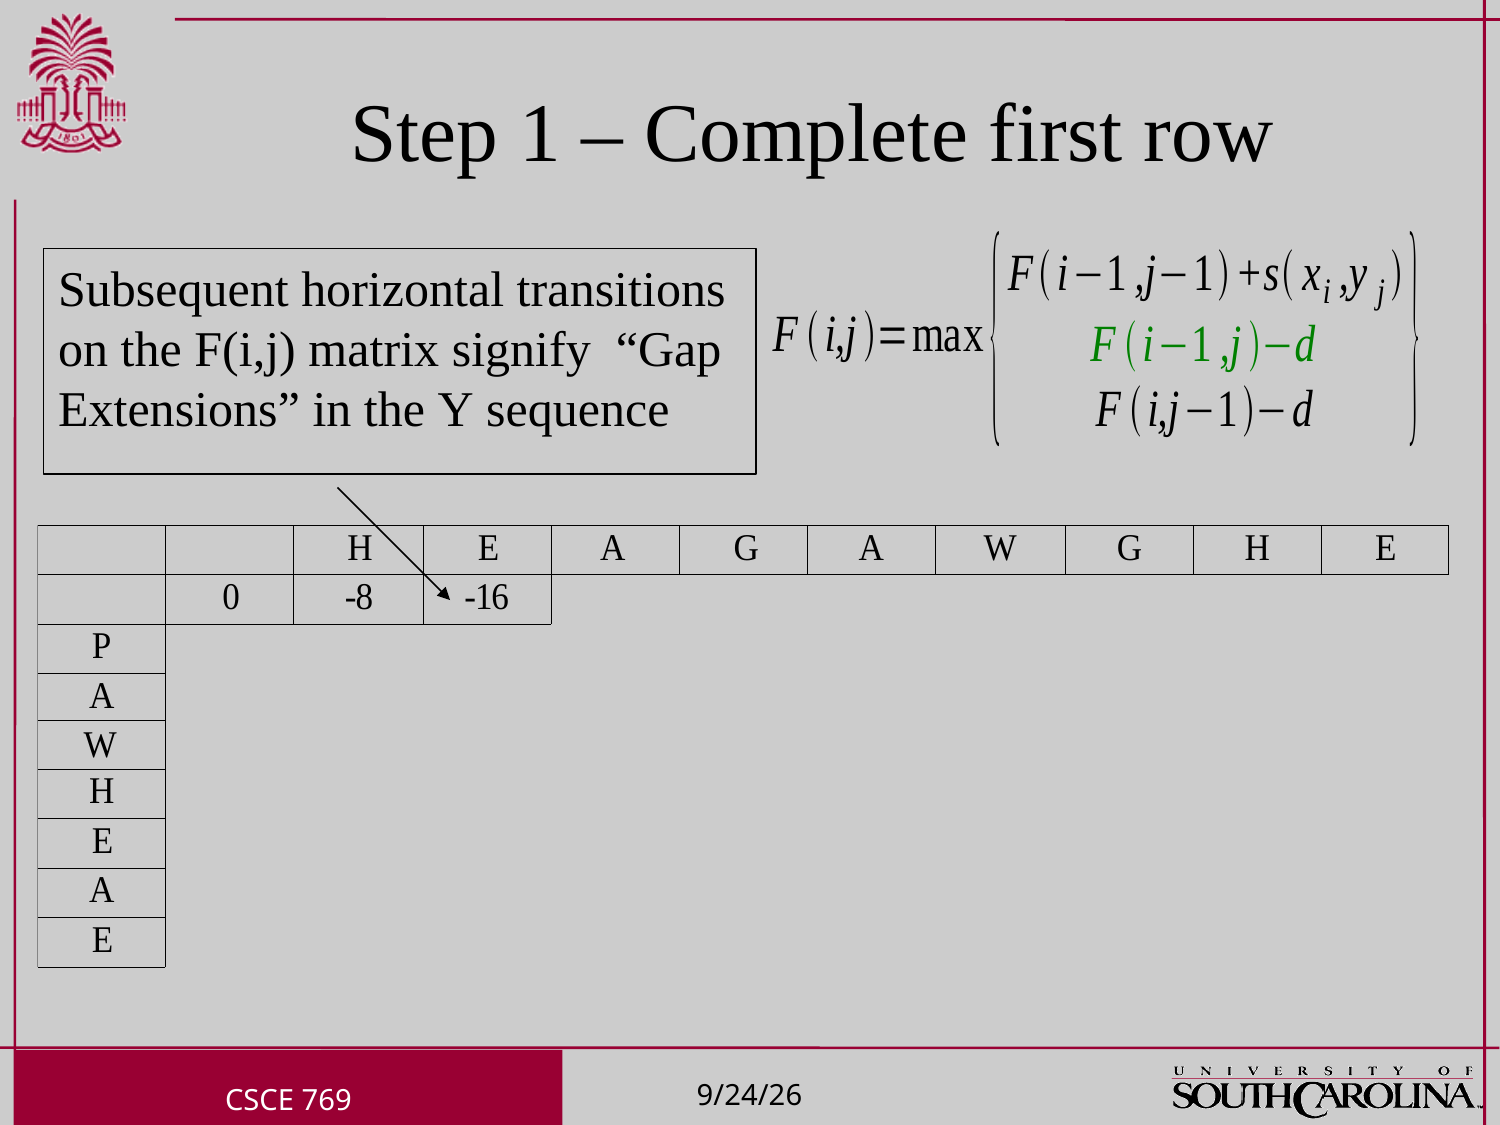

# Step 1 – Complete first row
Subsequent horizontal transitions on the F(i,j) matrix signify “Gap Extensions” in the Y sequence